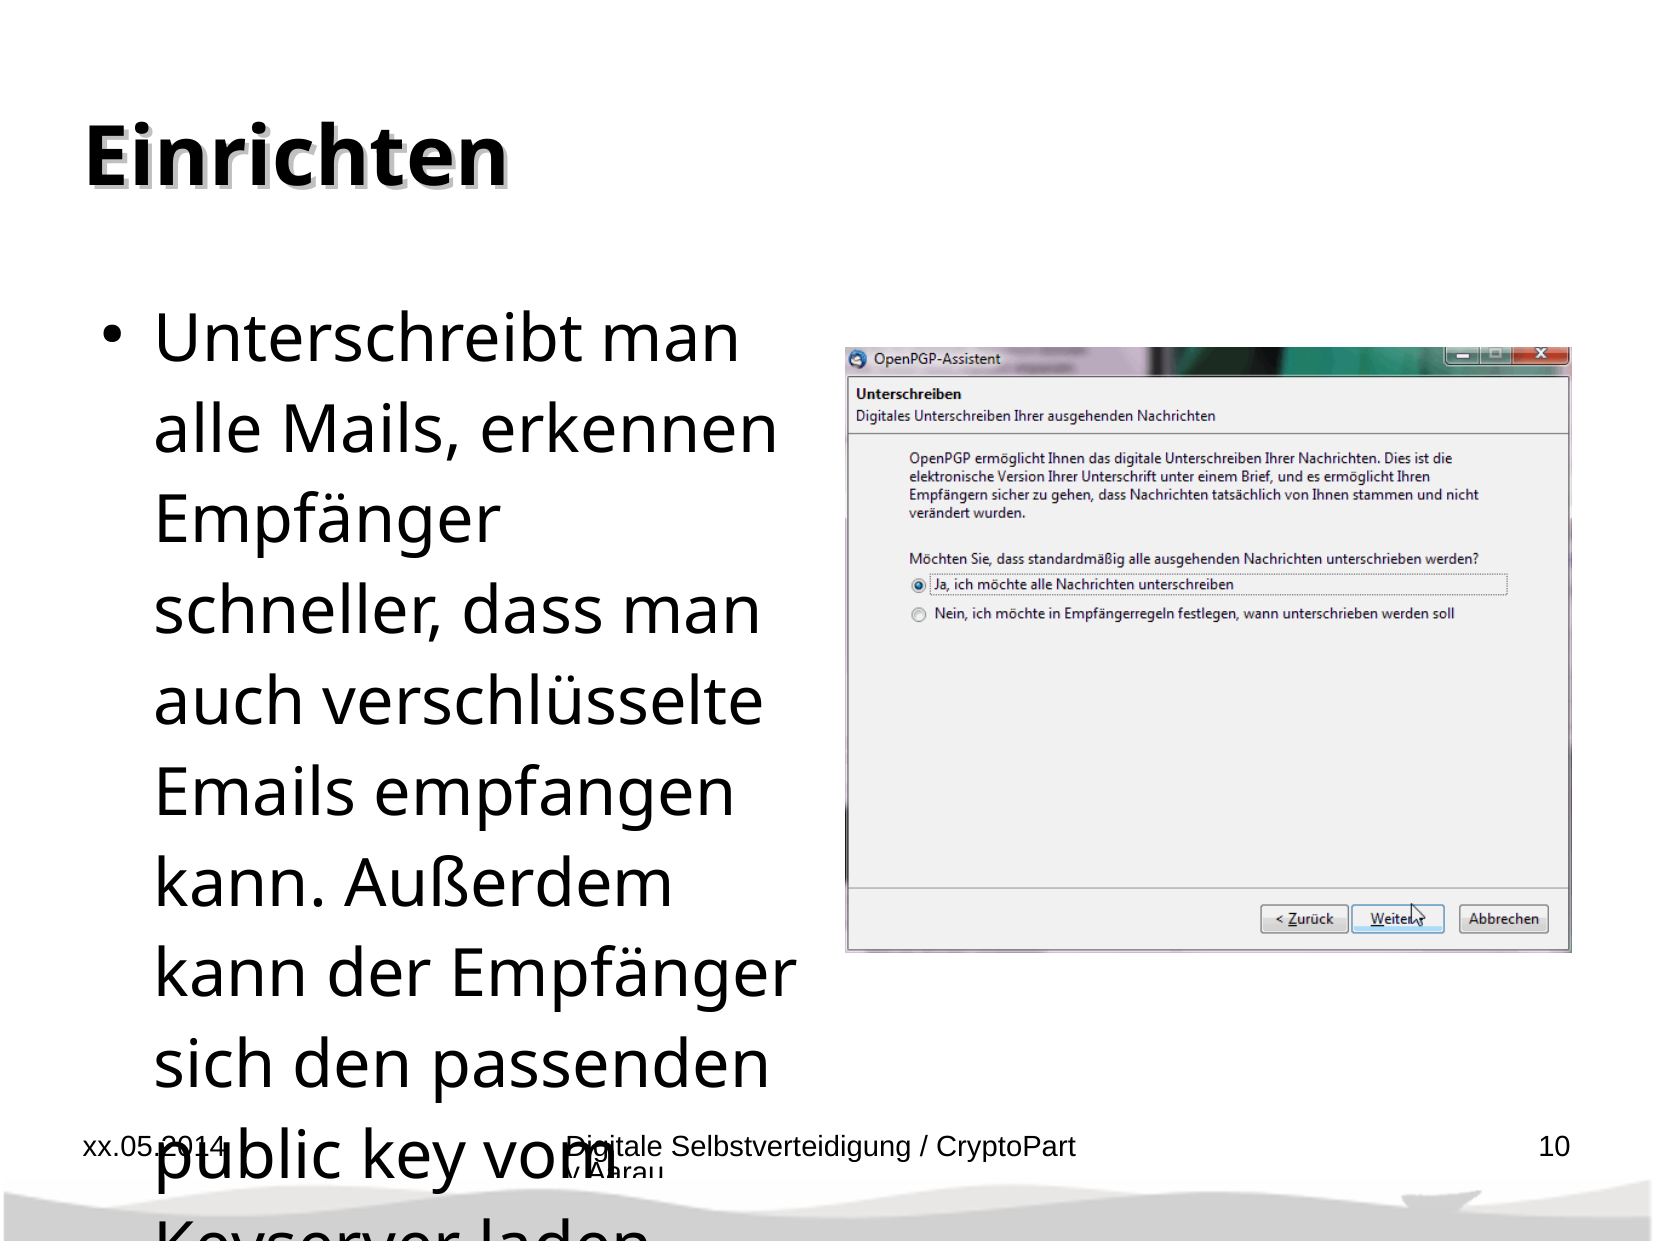

# Einrichten
Unterschreibt man alle Mails, erkennen Empfänger schneller, dass man auch verschlüsselte Emails empfangen kann. Außerdem kann der Empfänger sich den passenden public key vom Keyserver laden (Enigmail kann das auch automatisch).
xx.05.2014
Digitale Selbstverteidigung / CryptoParty Aarau
10